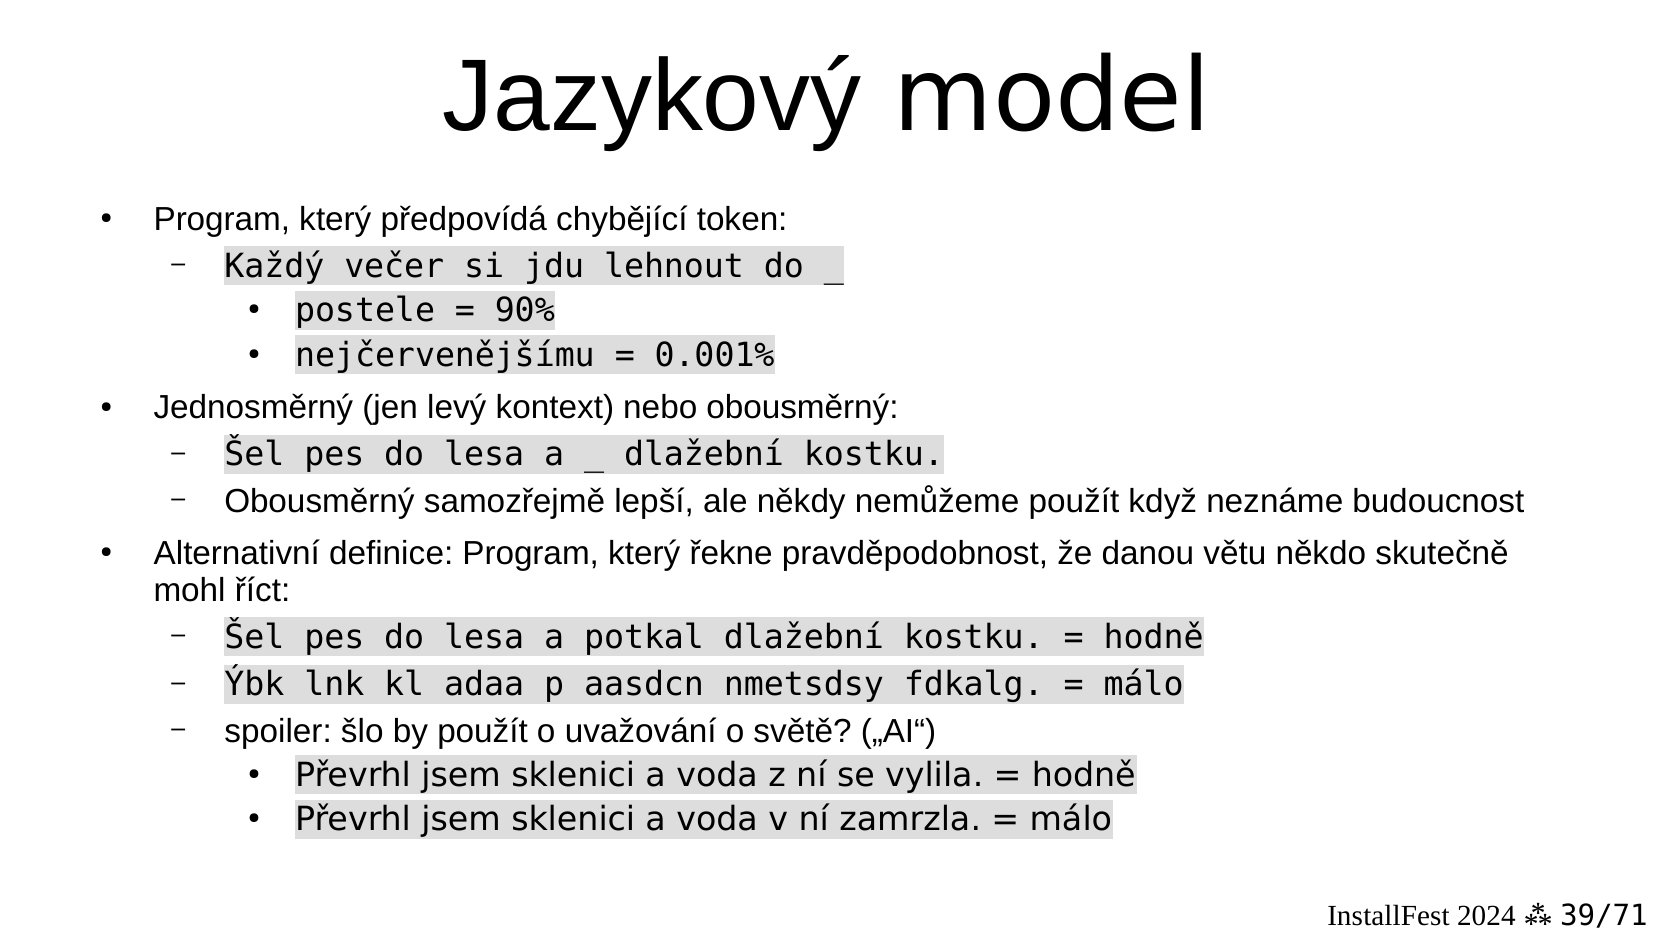

# Jazykový model
Program, který předpovídá chybějící token:
Každý večer si jdu lehnout do _
postele = 90%
nejčervenějšímu = 0.001%
Jednosměrný (jen levý kontext) nebo obousměrný:
Šel pes do lesa a _ dlažební kostku.
Obousměrný samozřejmě lepší, ale někdy nemůžeme použít když neznáme budoucnost
Alternativní definice: Program, který řekne pravděpodobnost, že danou větu někdo skutečně mohl říct:
Šel pes do lesa a potkal dlažební kostku. = hodně
Ýbk lnk kl adaa p aasdcn nmetsdsy fdkalg. = málo
spoiler: šlo by použít o uvažování o světě? („AI“)
Převrhl jsem sklenici a voda z ní se vylila. = hodně
Převrhl jsem sklenici a voda v ní zamrzla. = málo
39